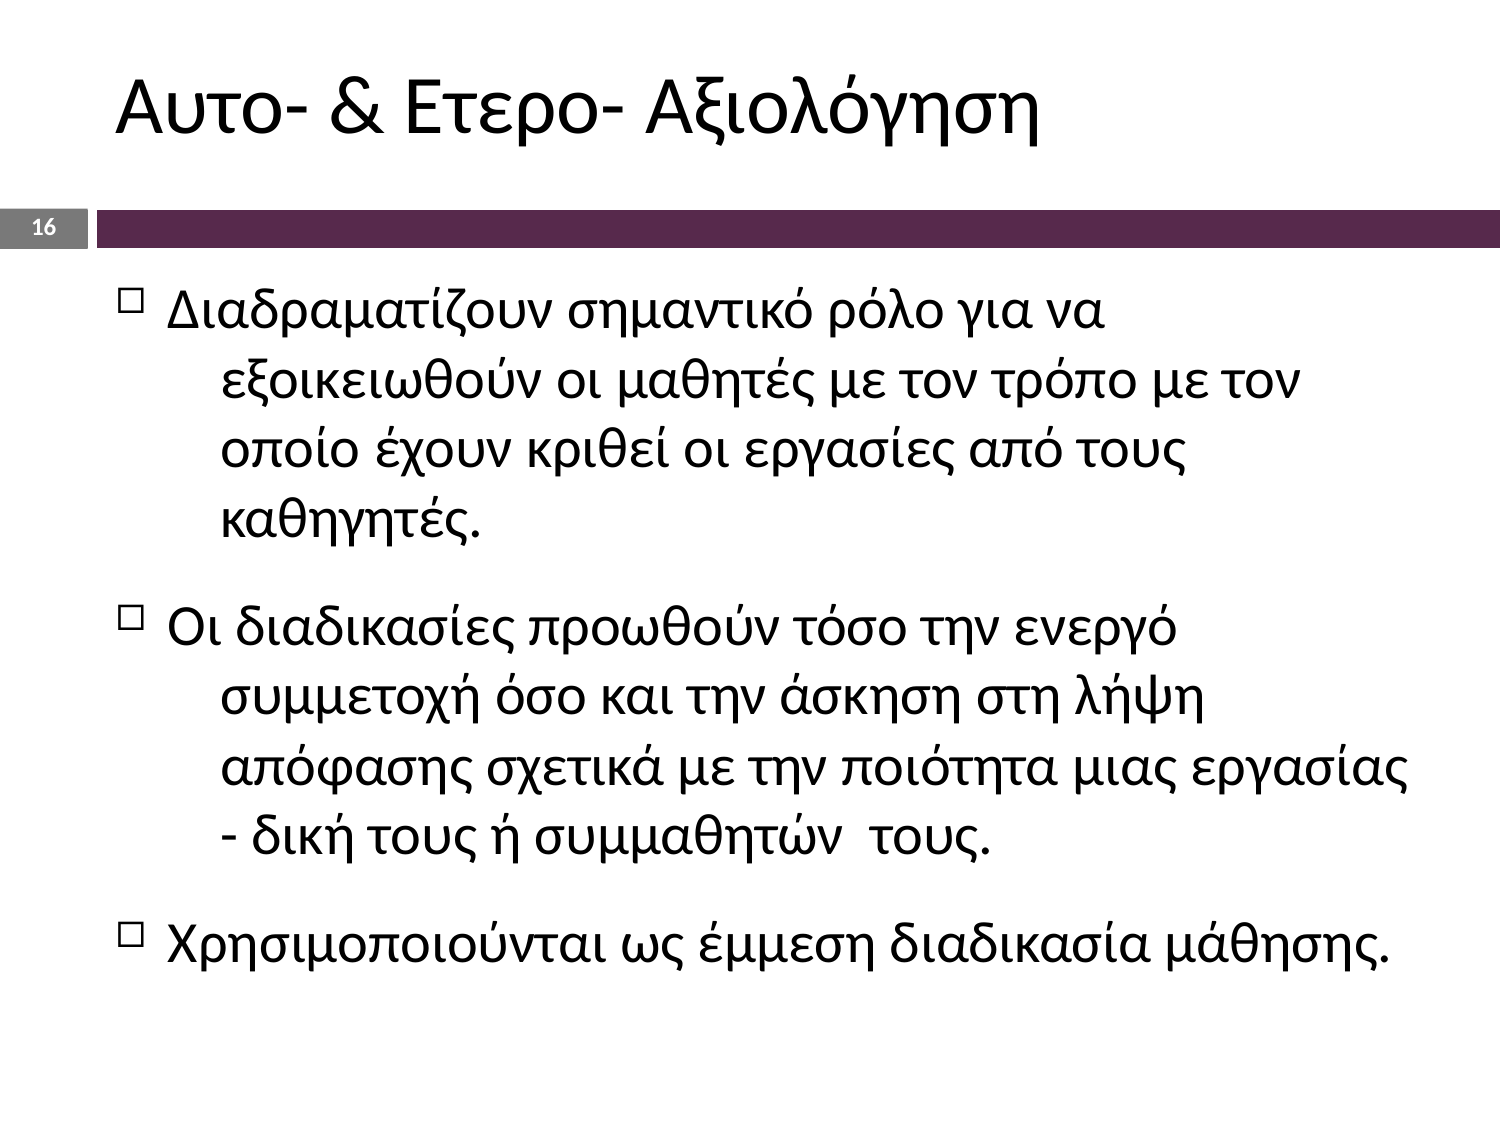

# Αυτο- & Ετερο- Αξιολόγηση
Διαδραματίζουν σημαντικό ρόλο για να εξοικειωθούν οι μαθητές με τον τρόπο με τον οποίο έχουν κριθεί οι εργασίες από τους καθηγητές.
Οι διαδικασίες προωθούν τόσο την ενεργό συμμετοχή όσο και την άσκηση στη λήψη απόφασης σχετικά με την ποιότητα μιας εργασίας - δική τους ή συμμαθητών τους.
Χρησιμοποιούνται ως έμμεση διαδικασία μάθησης.